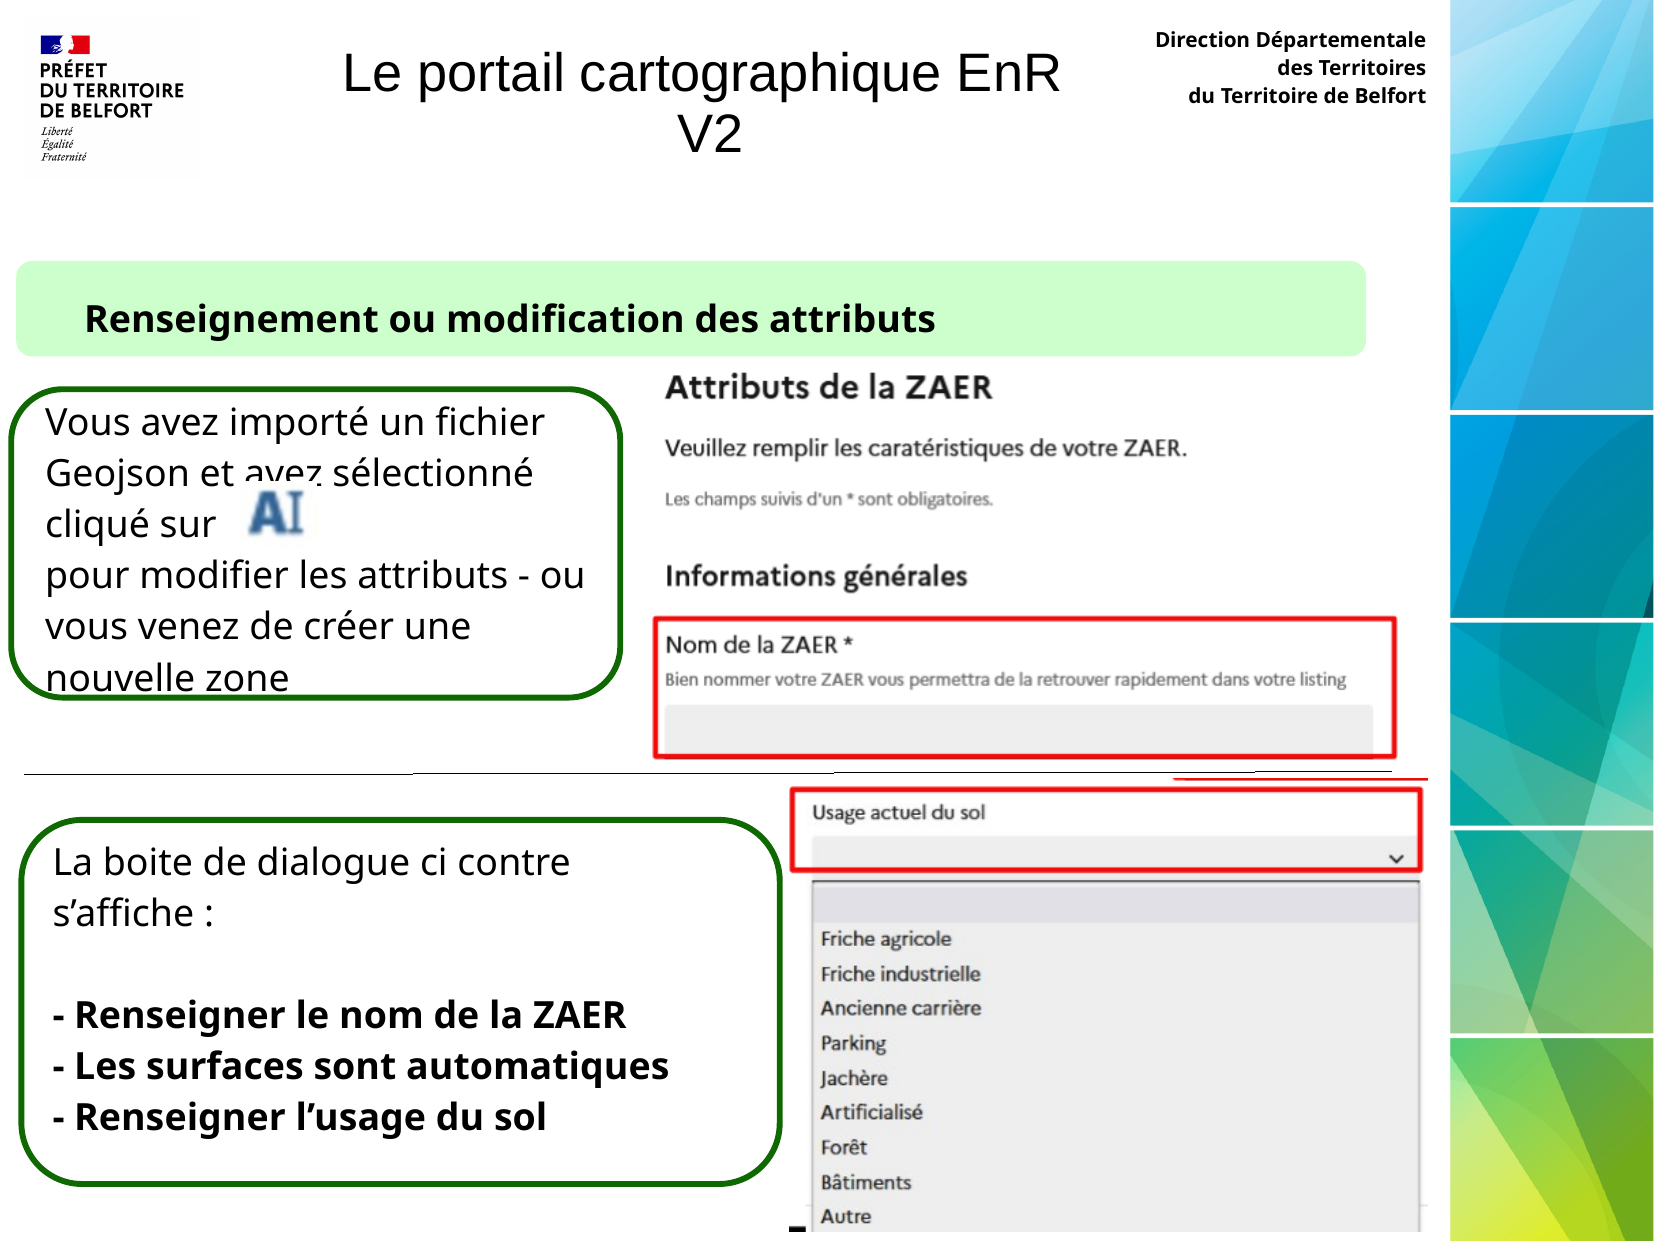

# Le portail cartographique EnR V2
 Renseignement ou modification des attributs
Vous avez importé un fichier Geojson et avez sélectionné cliqué sur
pour modifier les attributs - ou vous venez de créer une nouvelle zone
La boite de dialogue ci contre s’affiche :
- Renseigner le nom de la ZAER
- Les surfaces sont automatiques
- Renseigner l’usage du sol